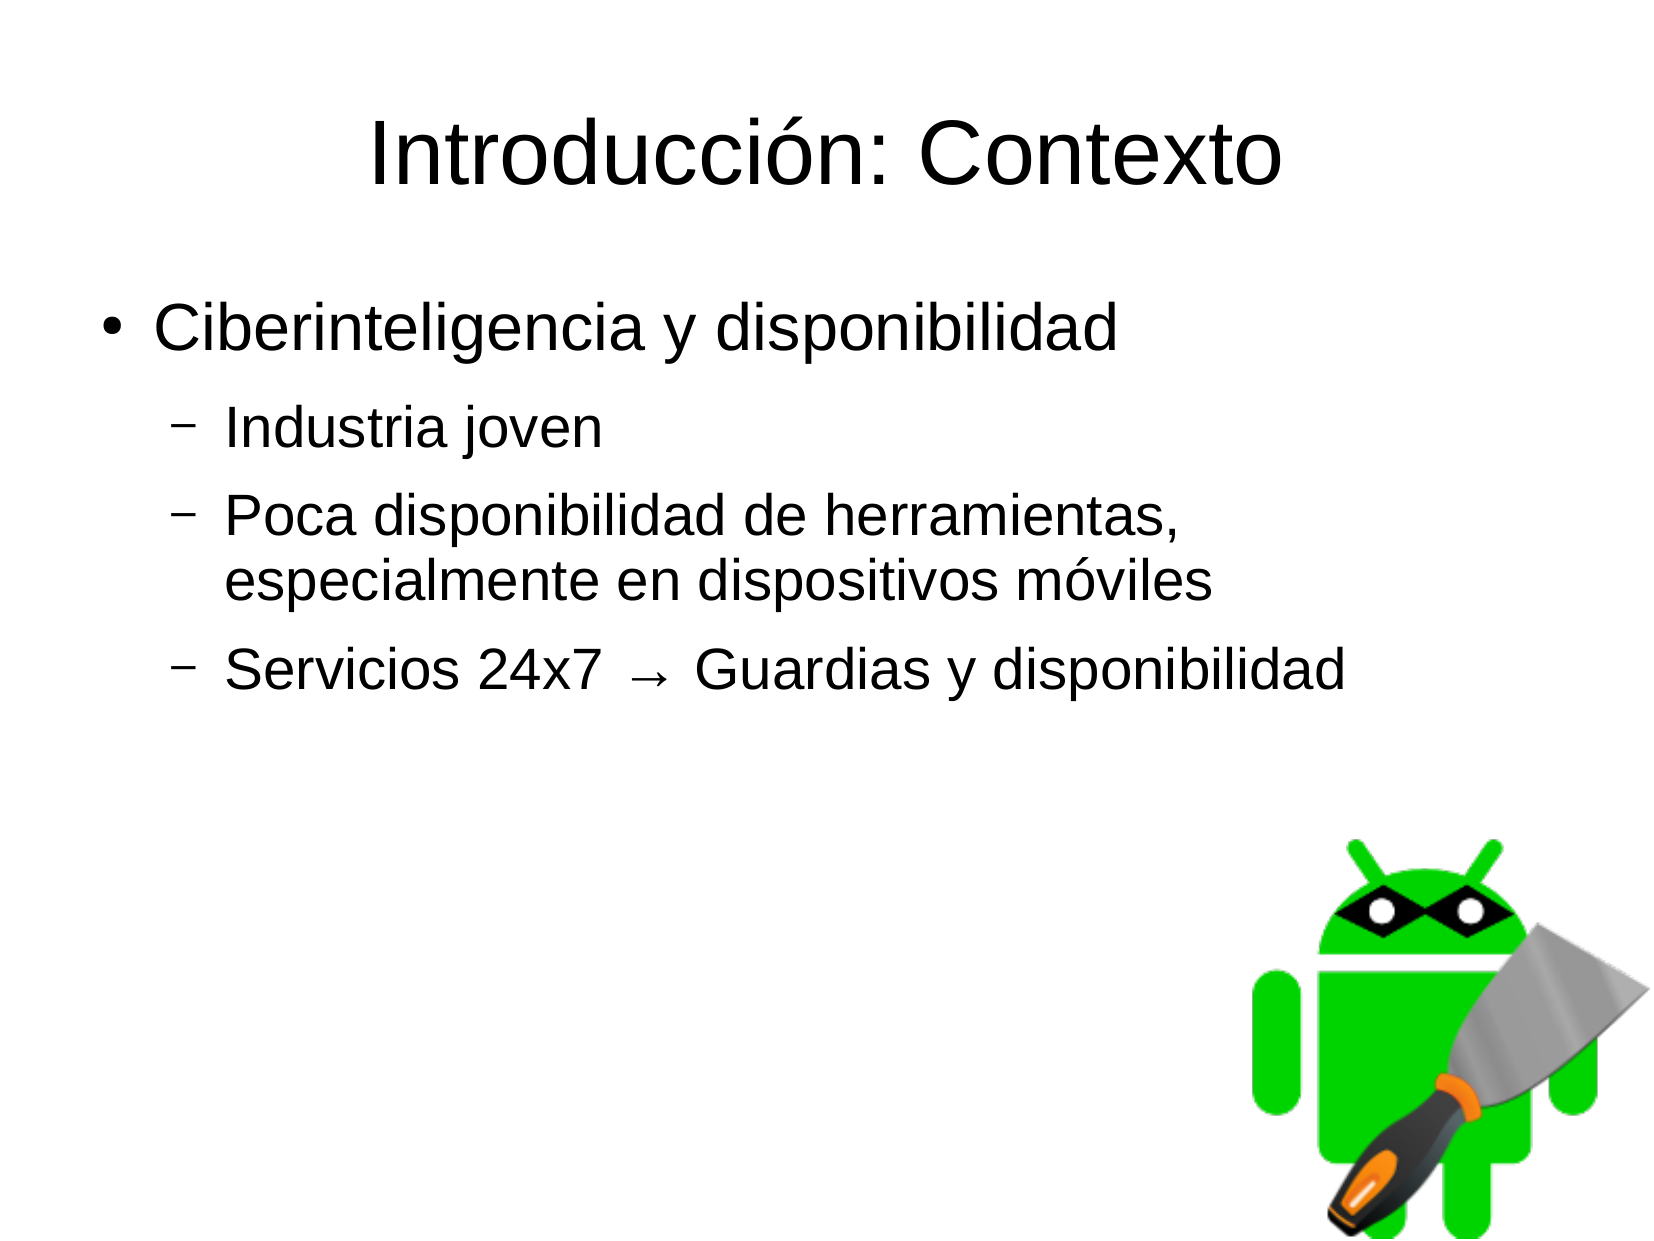

# Introducción: Contexto
Ciberinteligencia y disponibilidad
Industria joven
Poca disponibilidad de herramientas, especialmente en dispositivos móviles
Servicios 24x7 → Guardias y disponibilidad